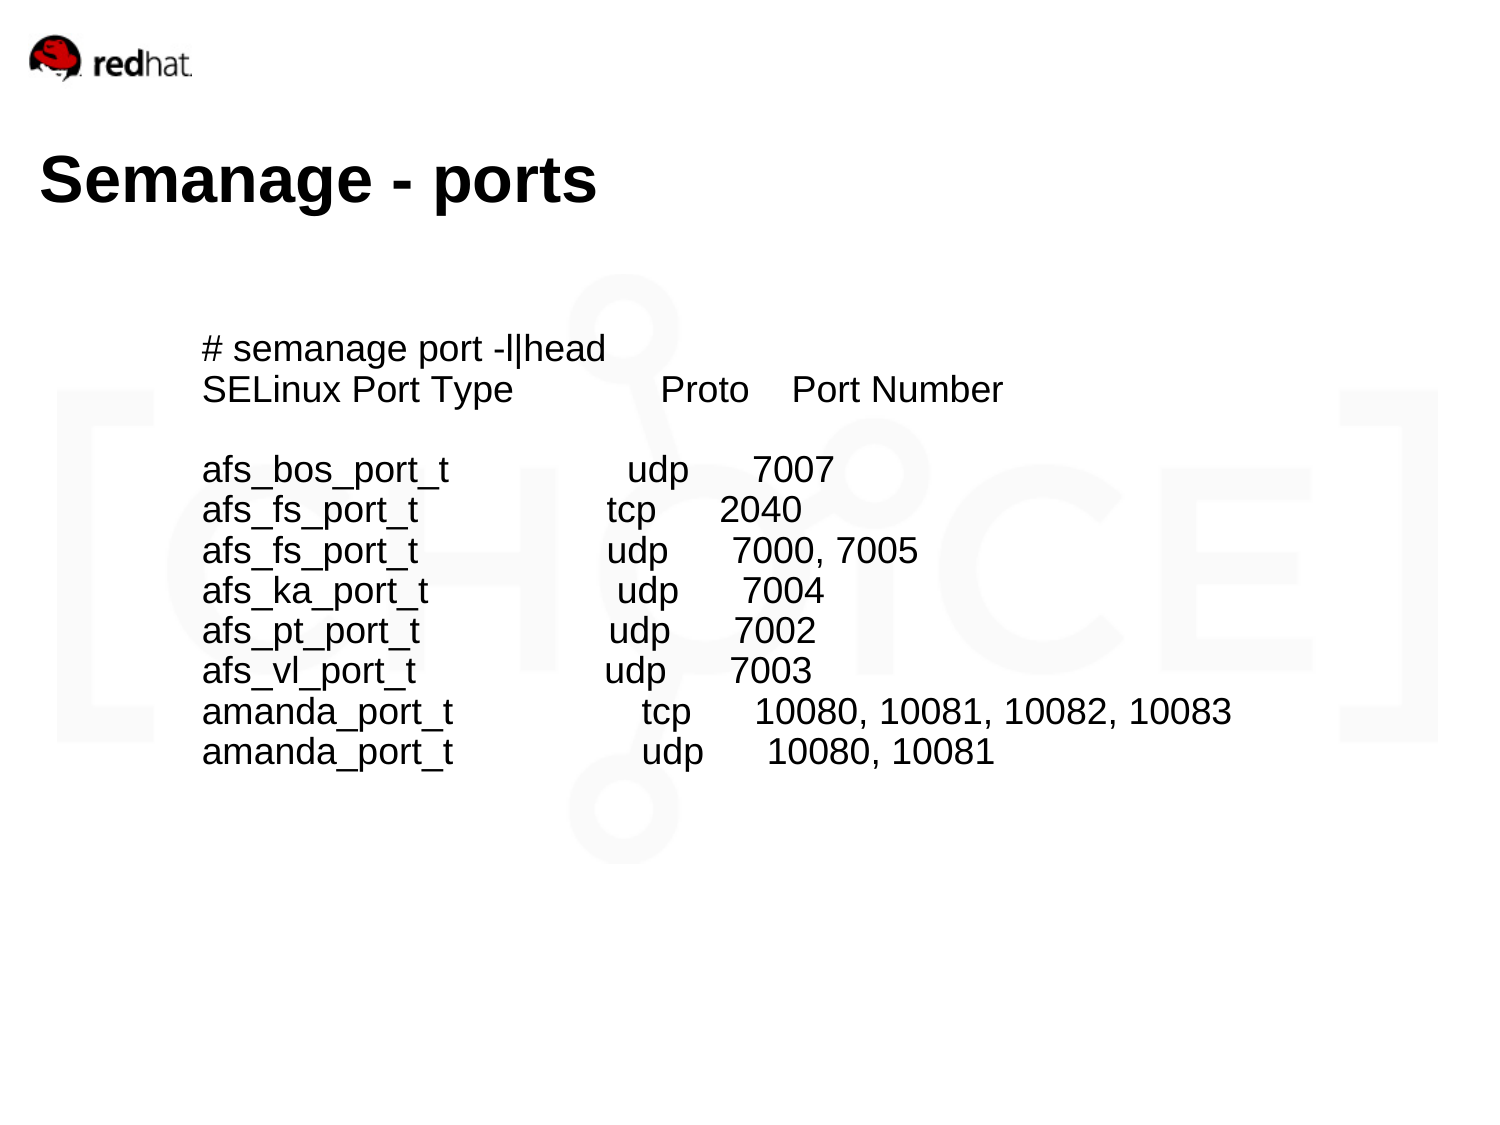

# Semanage - ports
# semanage port -l|head
SELinux Port Type Proto Port Number
afs_bos_port_t udp 7007
afs_fs_port_t tcp 2040
afs_fs_port_t udp 7000, 7005
afs_ka_port_t udp 7004
afs_pt_port_t udp 7002
afs_vl_port_t udp 7003
amanda_port_t tcp 10080, 10081, 10082, 10083
amanda_port_t udp 10080, 10081